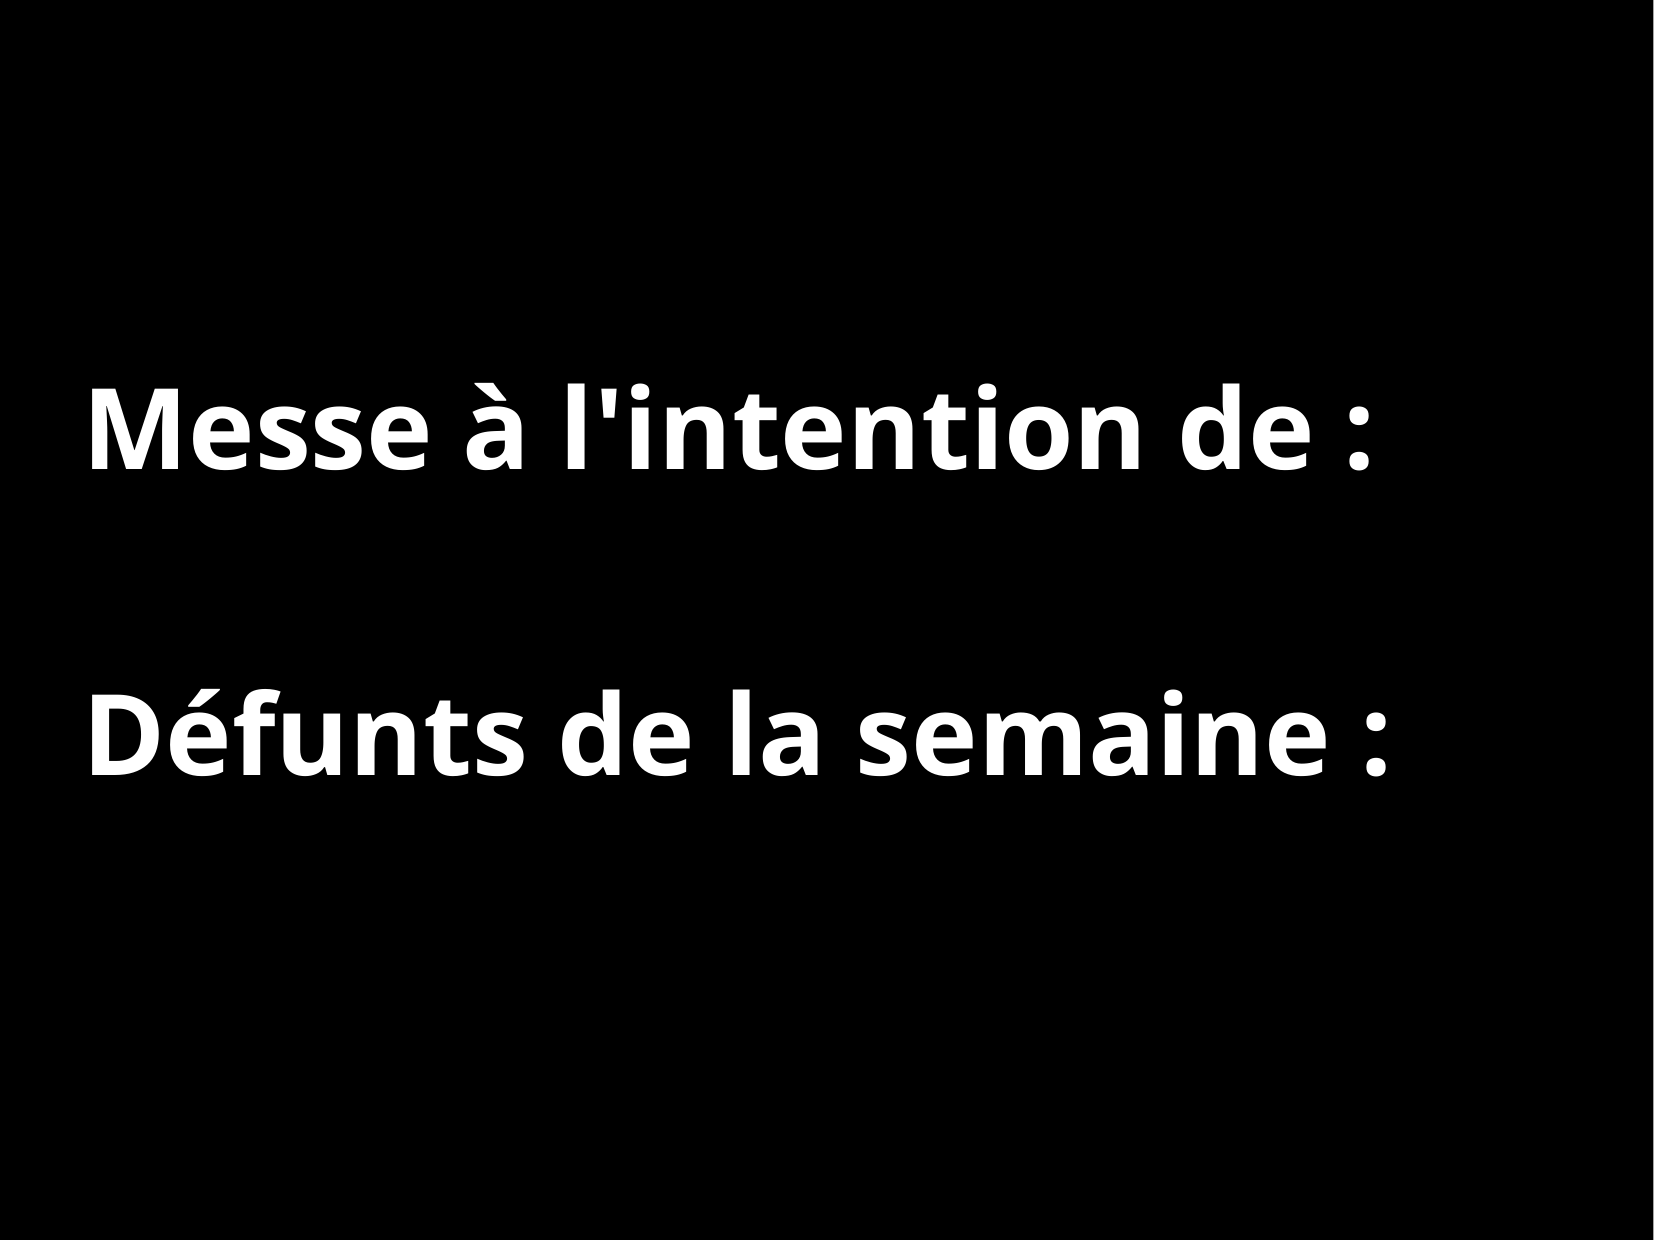

# Messe à l'intention de :
Défunts de la semaine :